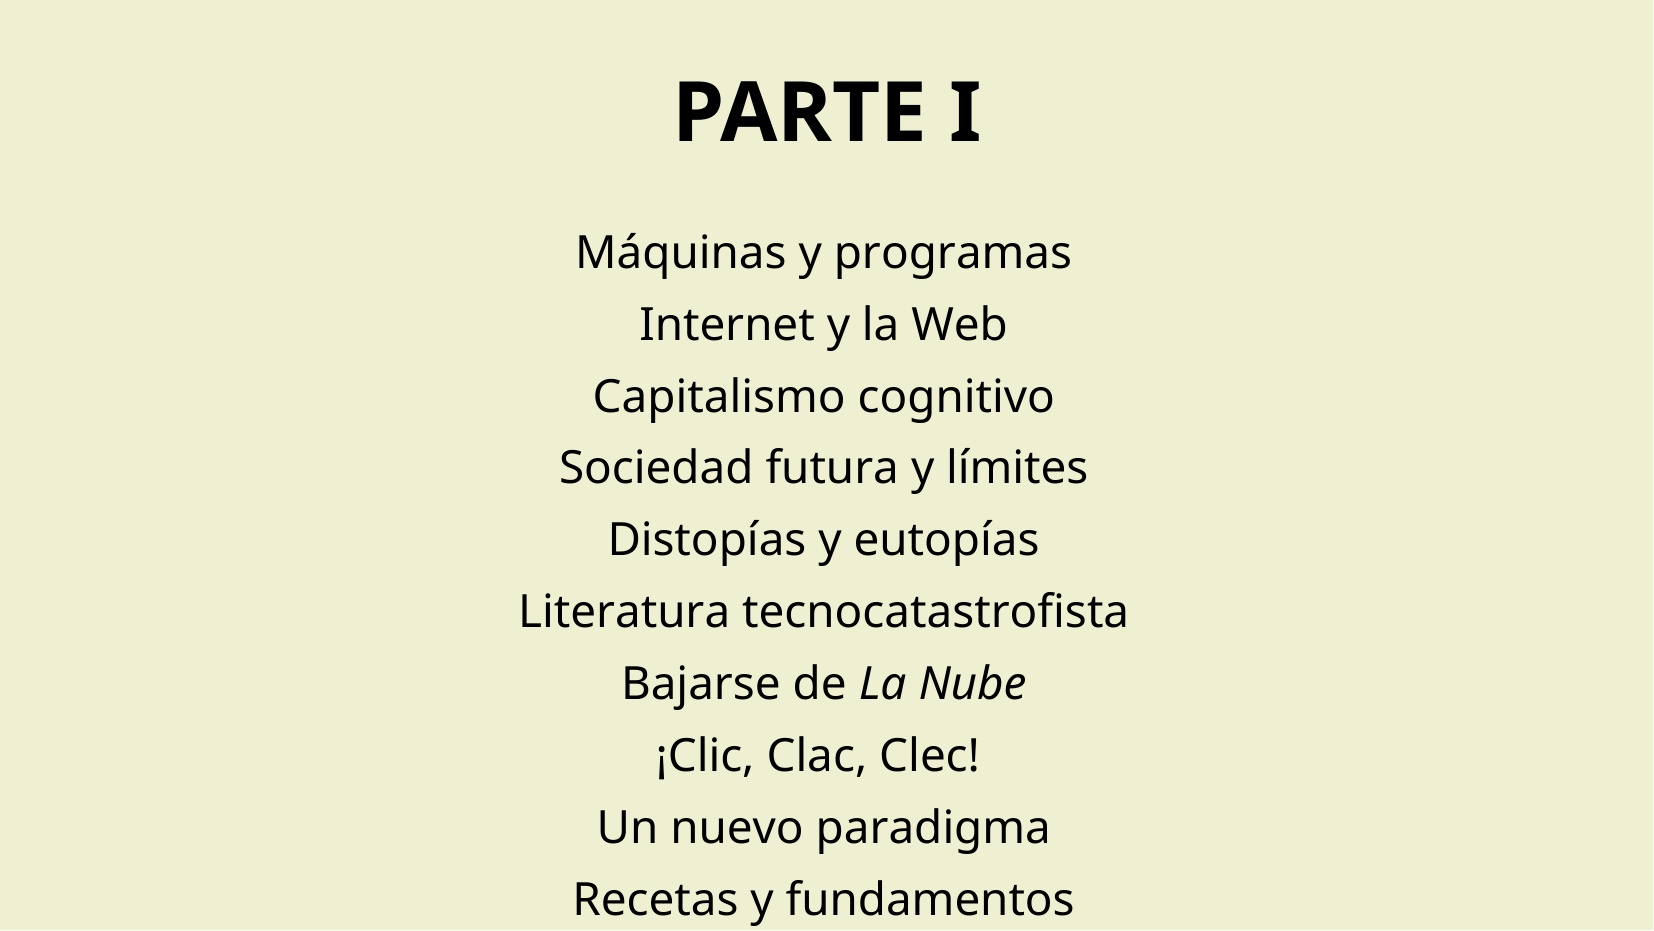

# PARTE I
Máquinas y programas
Internet y la Web
Capitalismo cognitivo
Sociedad futura y límites
Distopías y eutopías
Literatura tecnocatastrofista
Bajarse de La Nube
¡Clic, Clac, Clec!
Un nuevo paradigma
Recetas y fundamentos
Criterio cero y ecolobits
Iniciativas y recursos